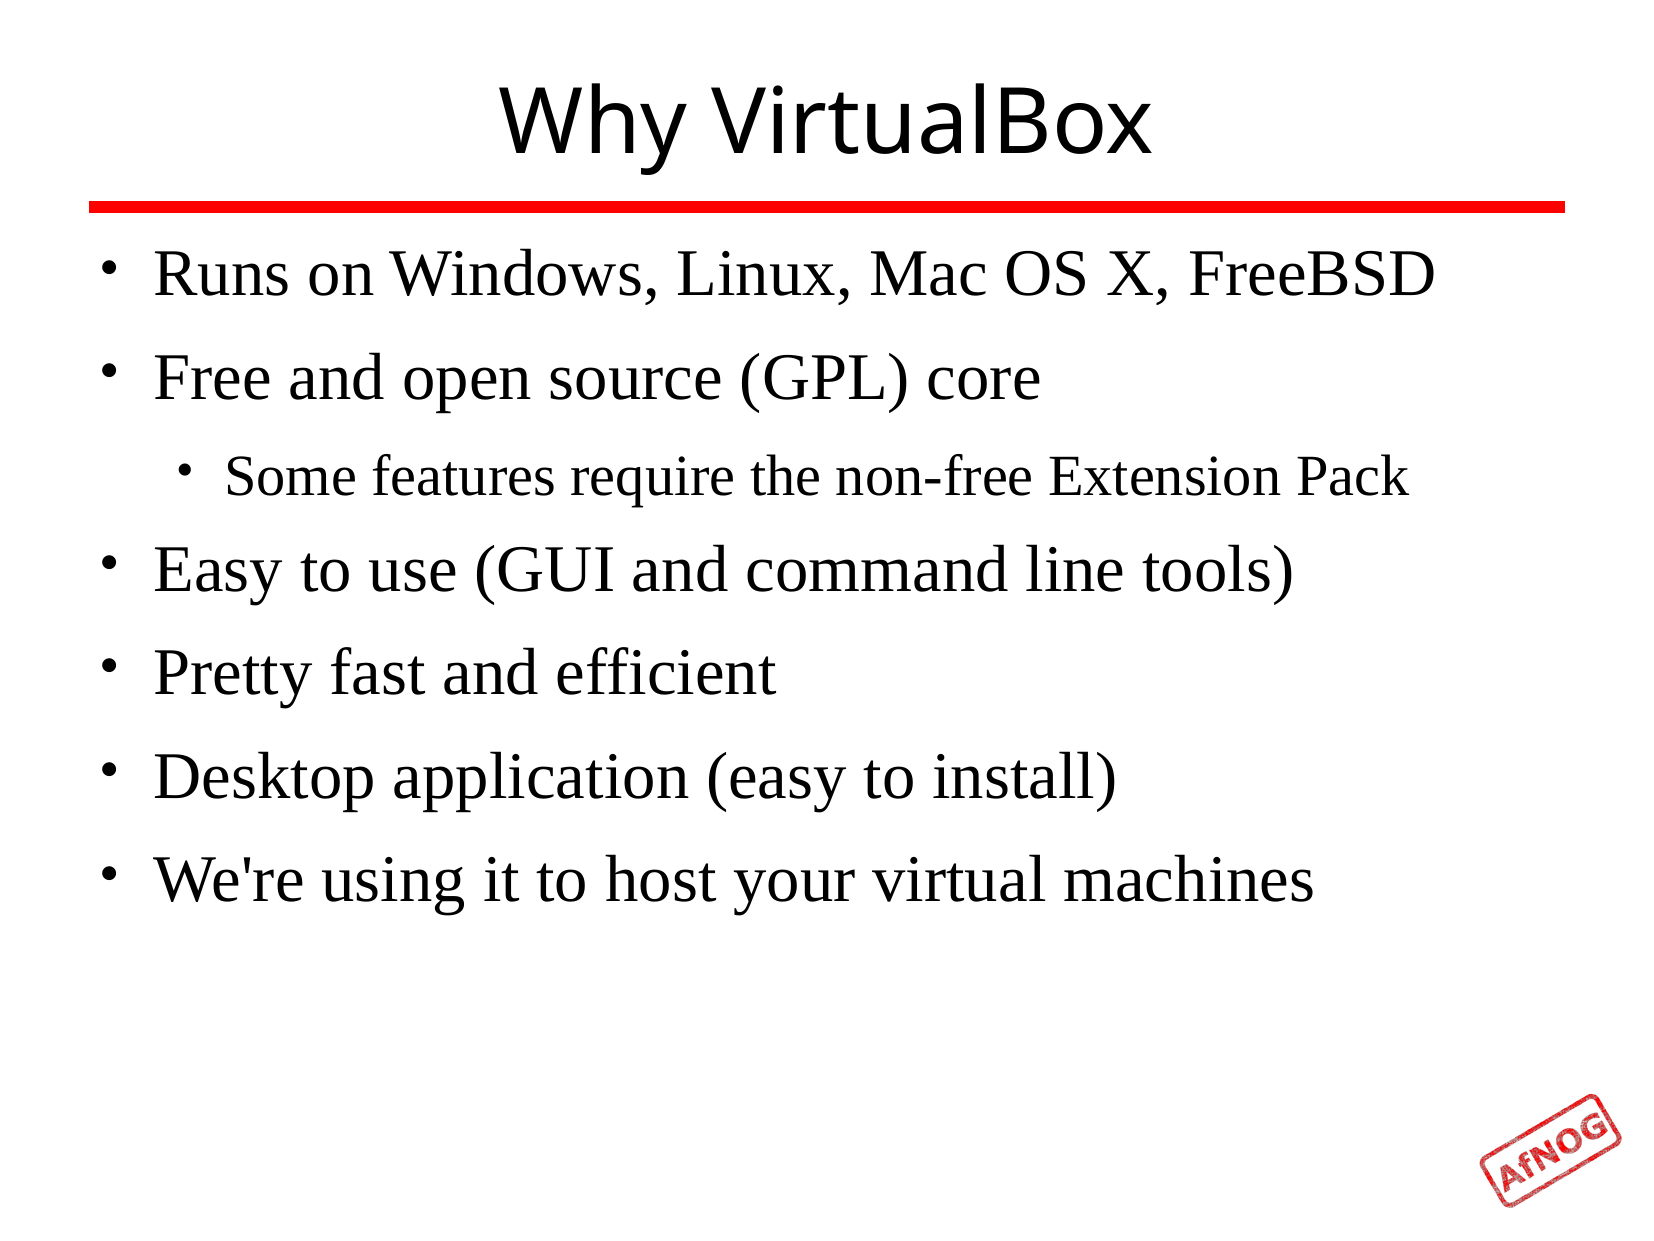

# Why VirtualBox
Runs on Windows, Linux, Mac OS X, FreeBSD
Free and open source (GPL) core
Some features require the non-free Extension Pack
Easy to use (GUI and command line tools)
Pretty fast and efficient
Desktop application (easy to install)
We're using it to host your virtual machines